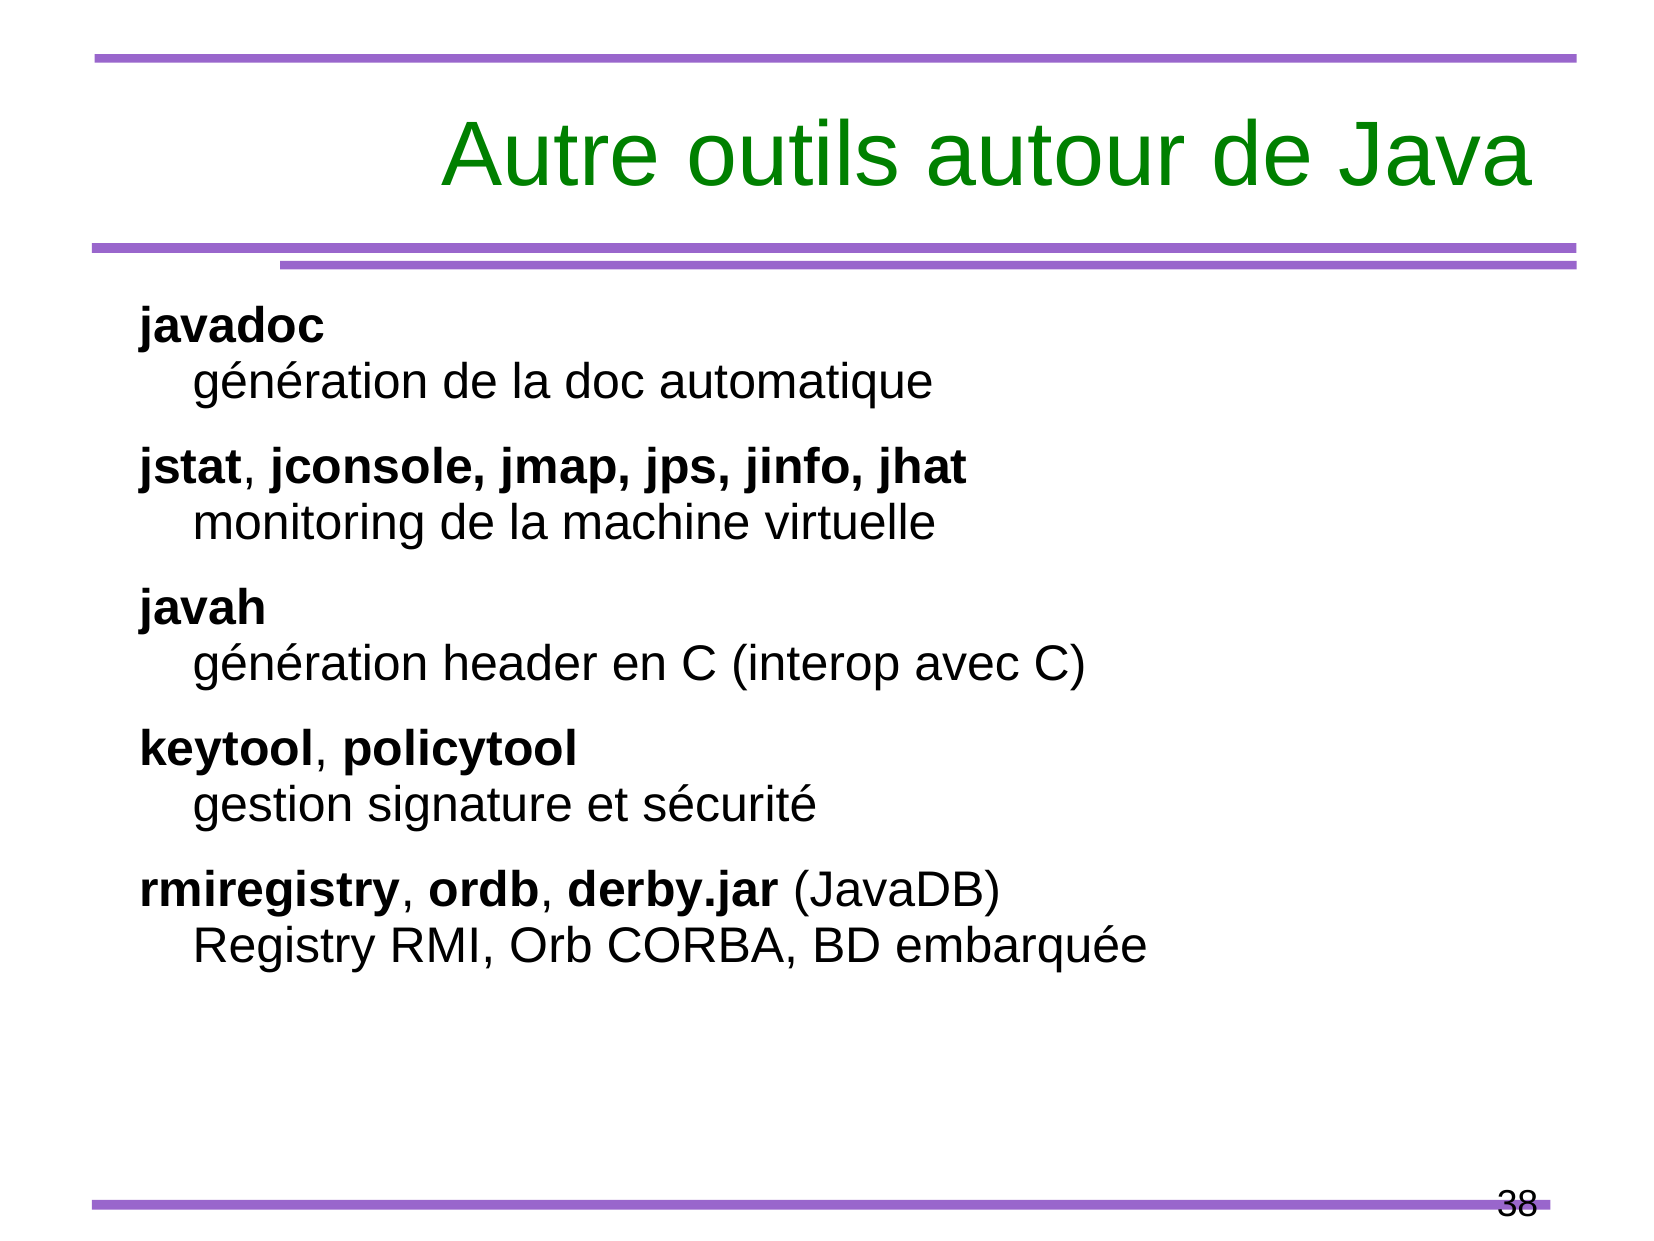

# Autre outils autour de Java
javadoc
génération de la doc automatique
jstat, jconsole, jmap, jps, jinfo, jhat
monitoring de la machine virtuelle
javah
génération header en C (interop avec C)
keytool, policytool
gestion signature et sécurité
rmiregistry, ordb, derby.jar (JavaDB)
Registry RMI, Orb CORBA, BD embarquée